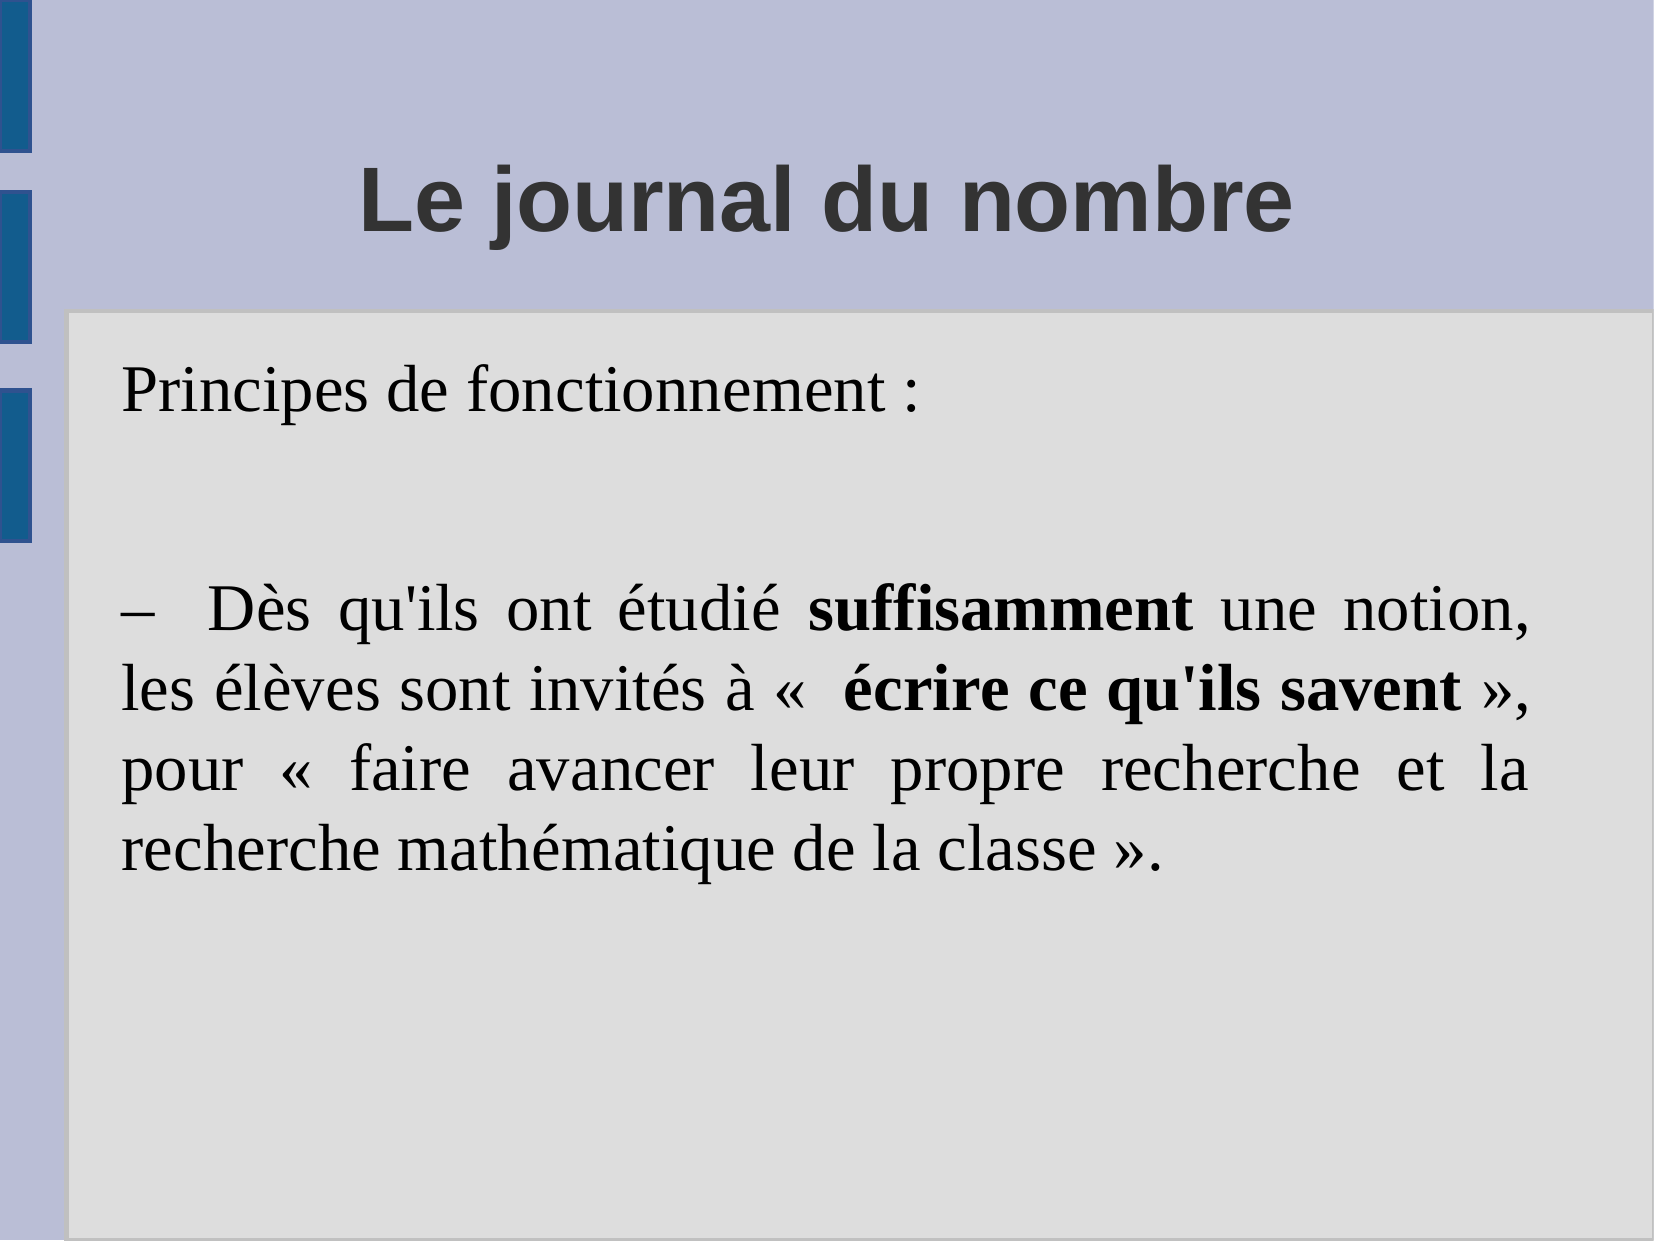

# Le journal du nombre
Principes de fonctionnement :
– Dès qu'ils ont étudié suffisamment une notion, les élèves sont invités à «  écrire ce qu'ils savent », pour « faire avancer leur propre recherche et la recherche mathématique de la classe ».